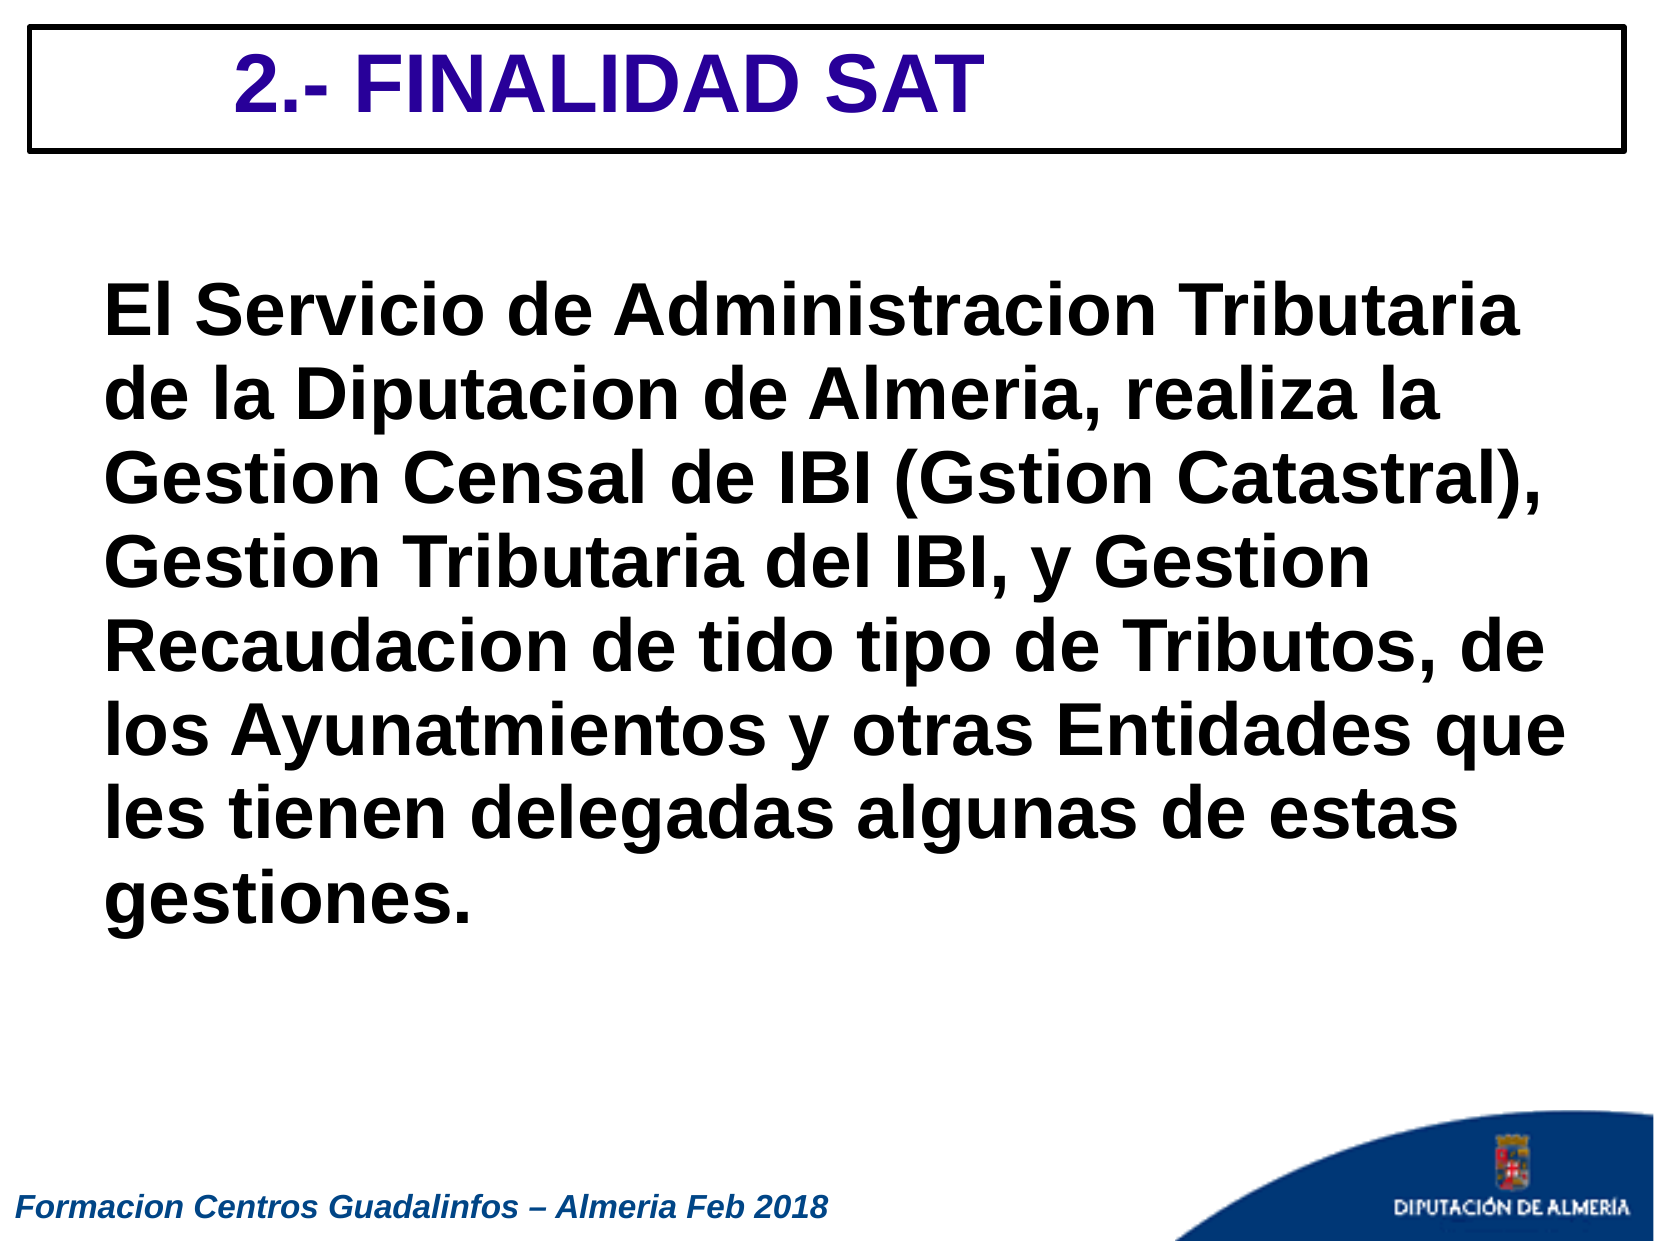

2.- FINALIDAD SAT
El Servicio de Administracion Tributaria de la Diputacion de Almeria, realiza la Gestion Censal de IBI (Gstion Catastral), Gestion Tributaria del IBI, y Gestion Recaudacion de tido tipo de Tributos, de los Ayunatmientos y otras Entidades que les tienen delegadas algunas de estas gestiones.
Formacion Centros Guadalinfos – Almeria Feb 2018